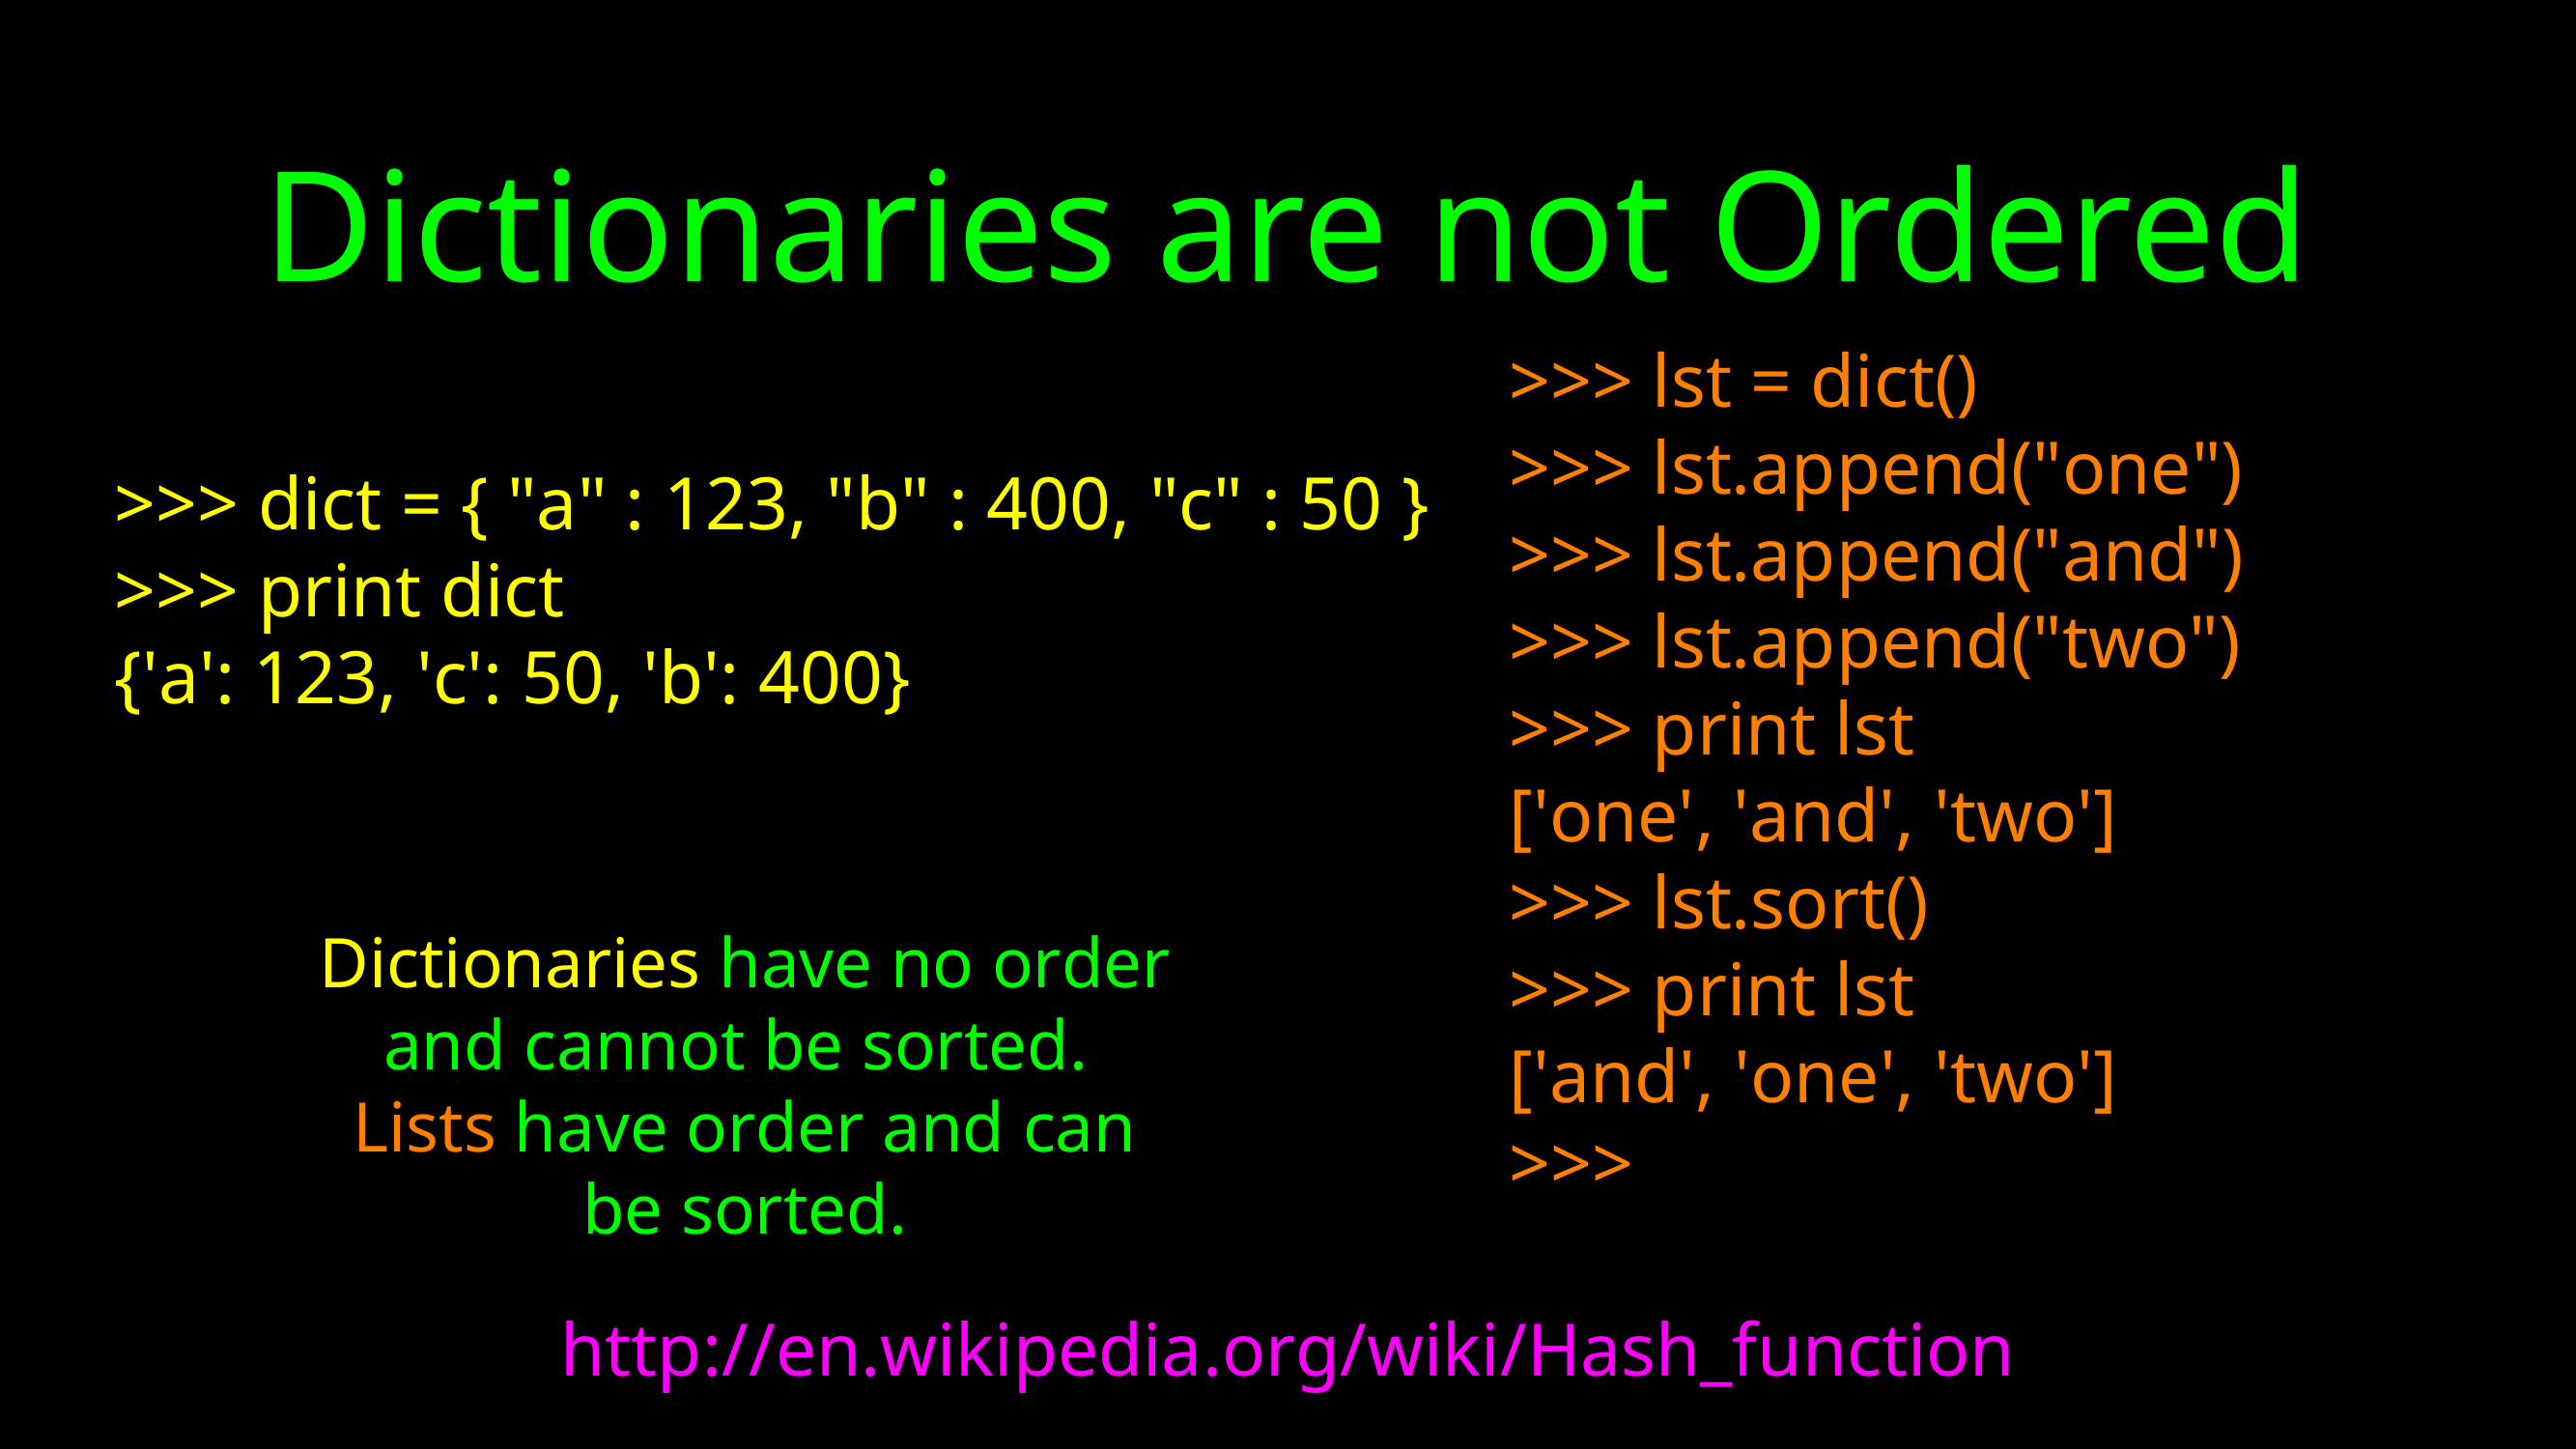

# Dictionaries are not Ordered
>>> lst = dict()
>>> lst.append("one")
>>> lst.append("and")
>>> lst.append("two")
>>> print lst
['one', 'and', 'two']
>>> lst.sort()
>>> print lst
['and', 'one', 'two']
>>>
>>> dict = { "a" : 123, "b" : 400, "c" : 50 }
>>> print dict
{'a': 123, 'c': 50, 'b': 400}
Dictionaries have no order and cannot be sorted. Lists have order and can be sorted.
http://en.wikipedia.org/wiki/Hash_function